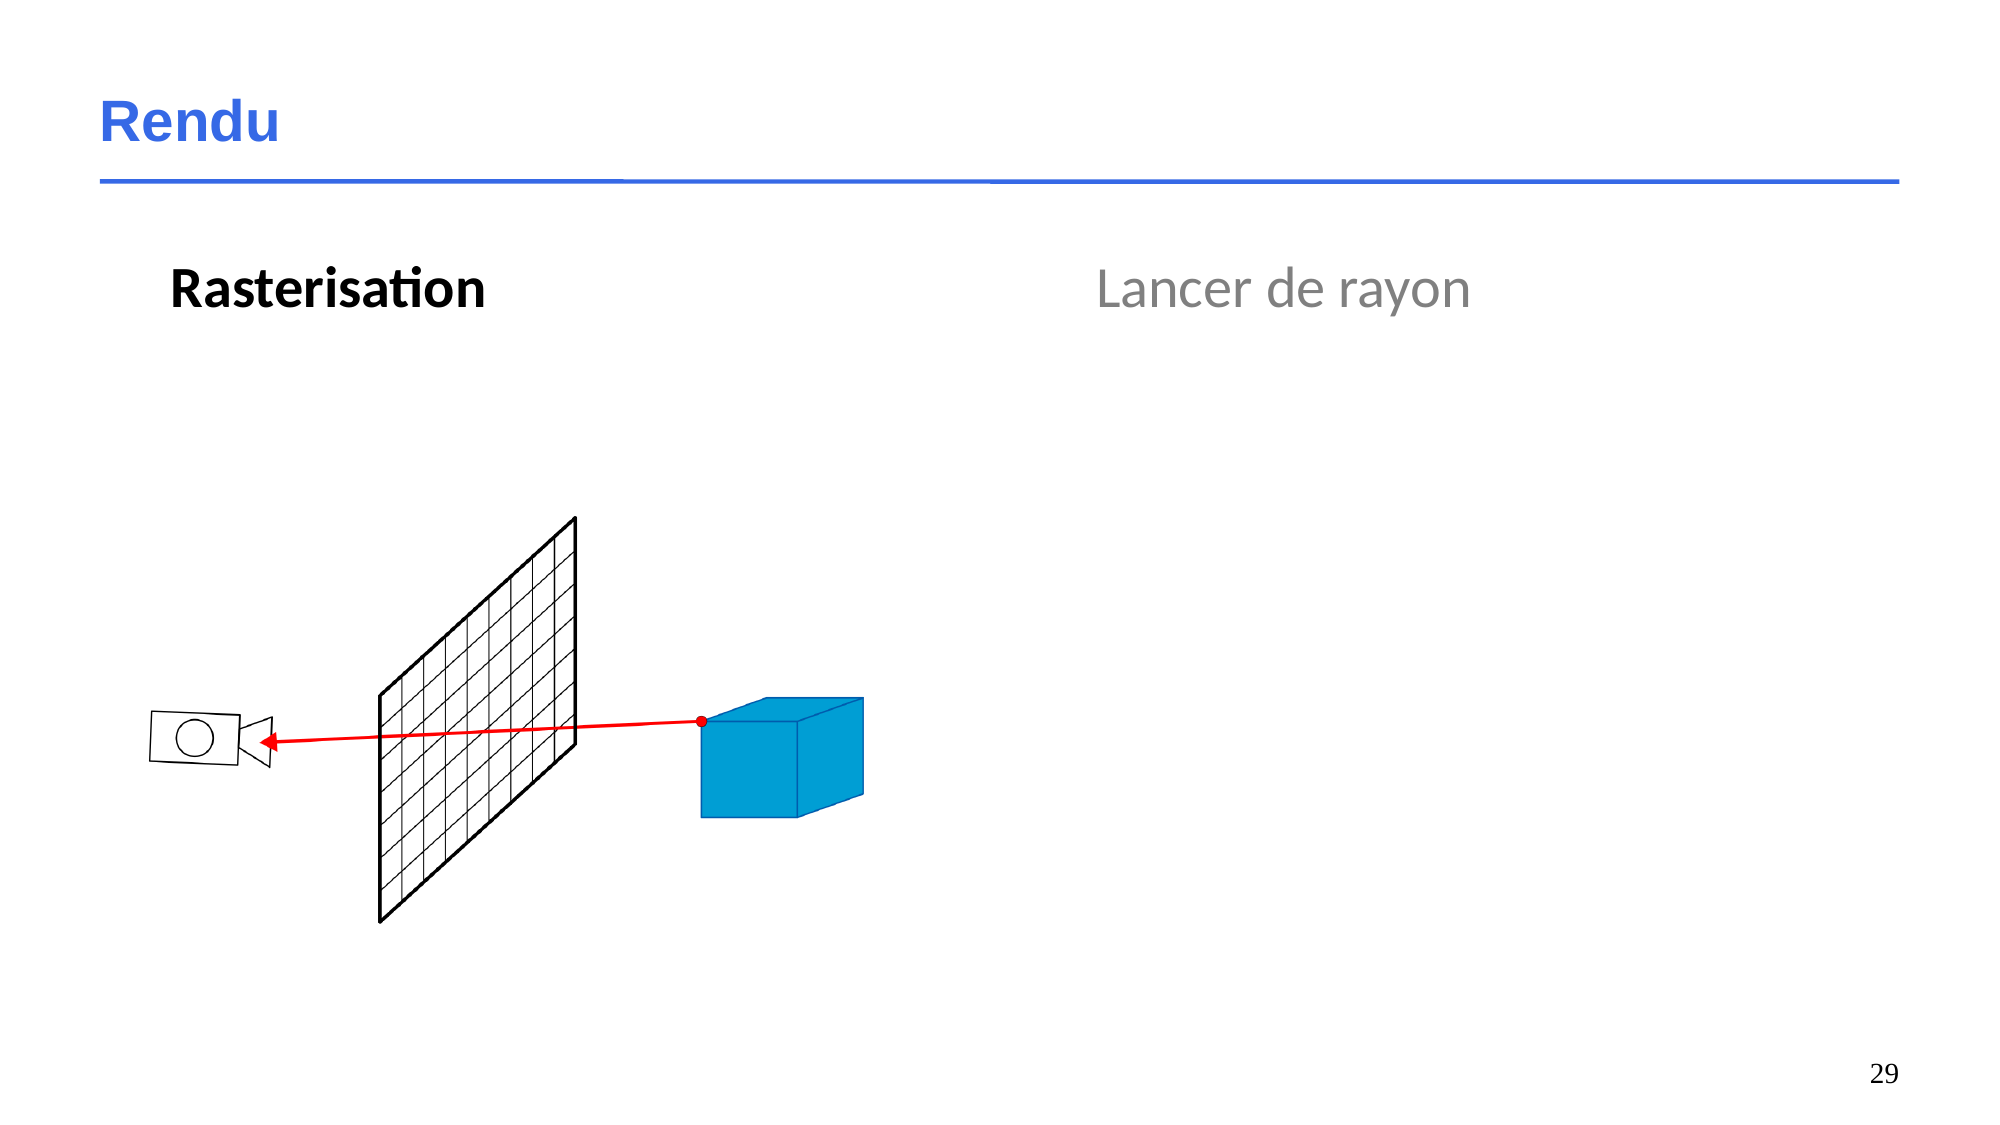

Rendu
# Rasterisation Lancer de rayon
29